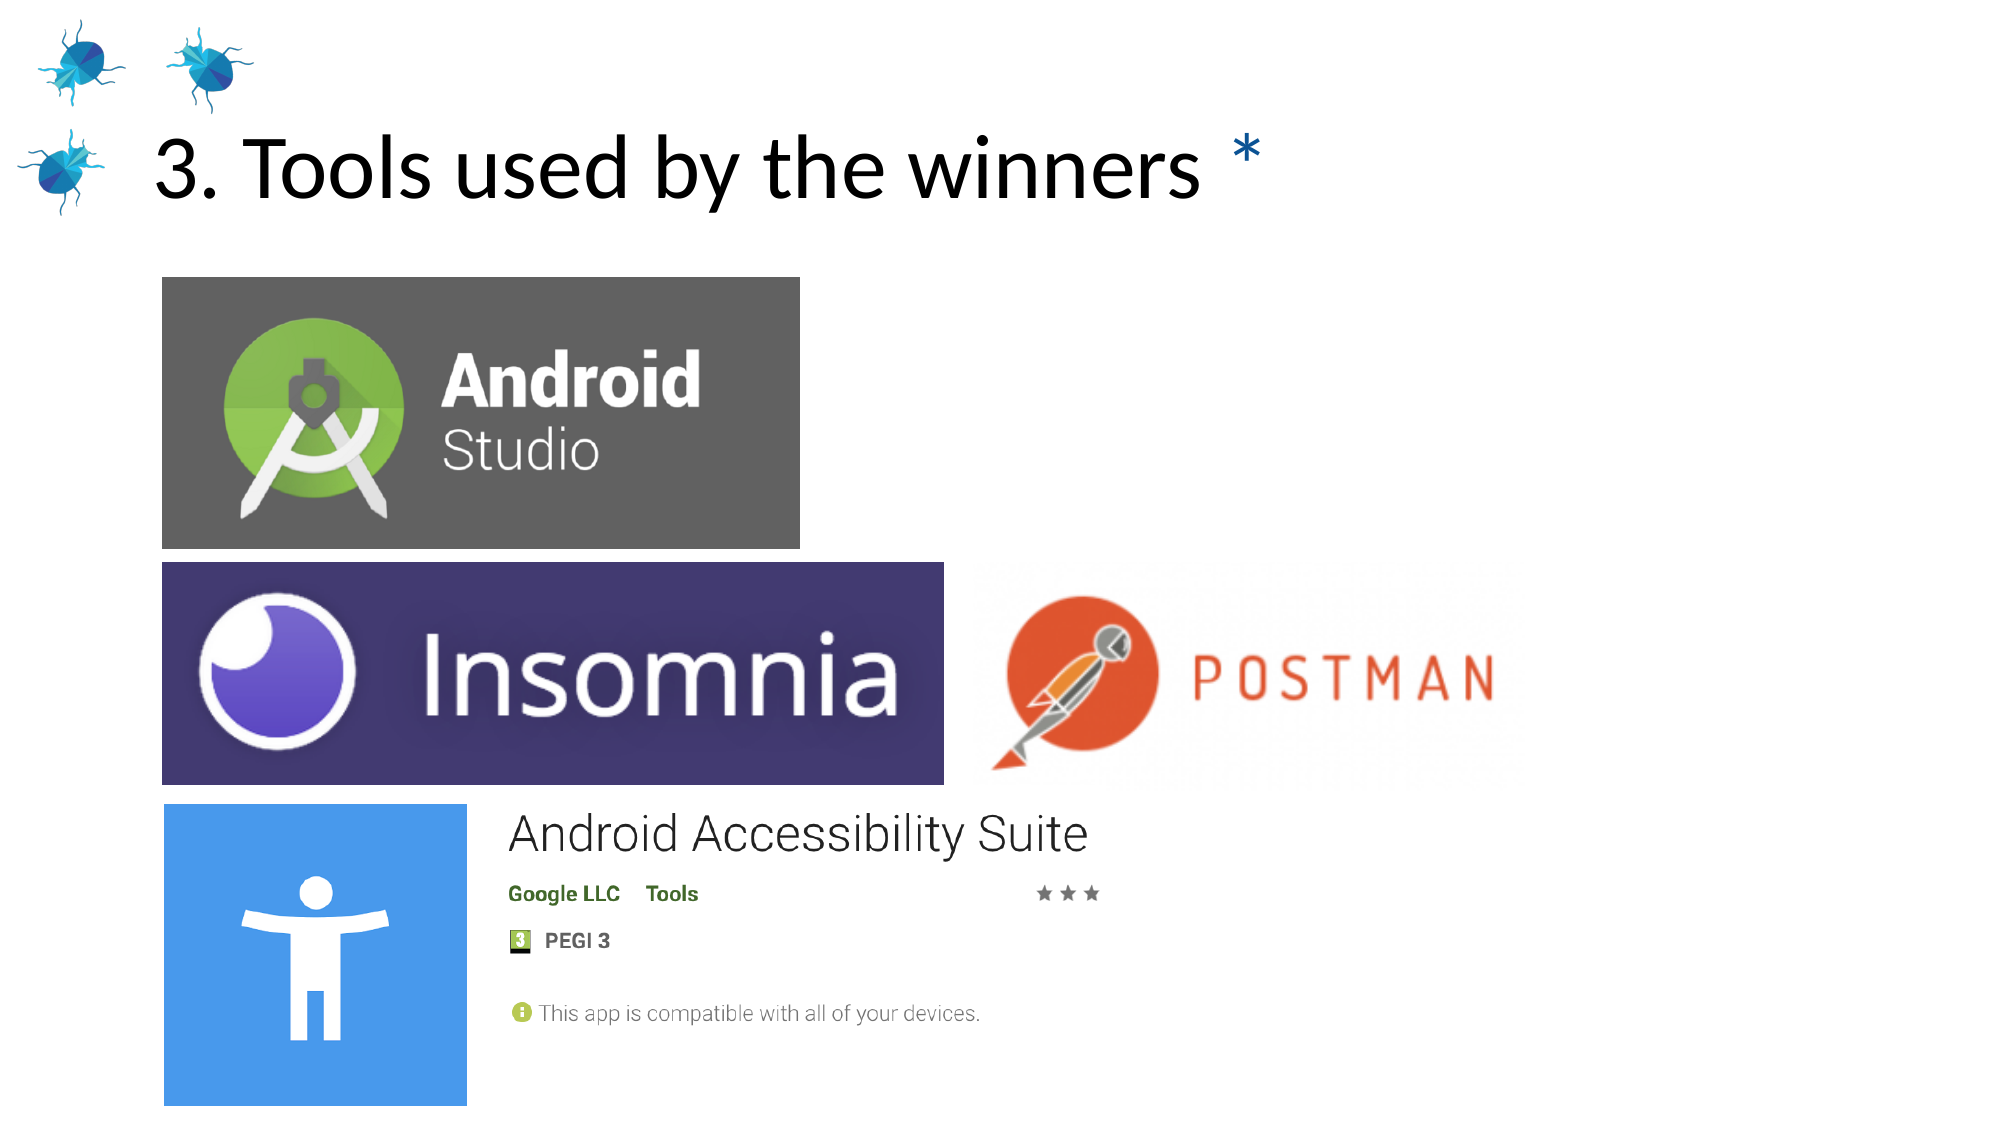

# 3. Tools used by the winners *